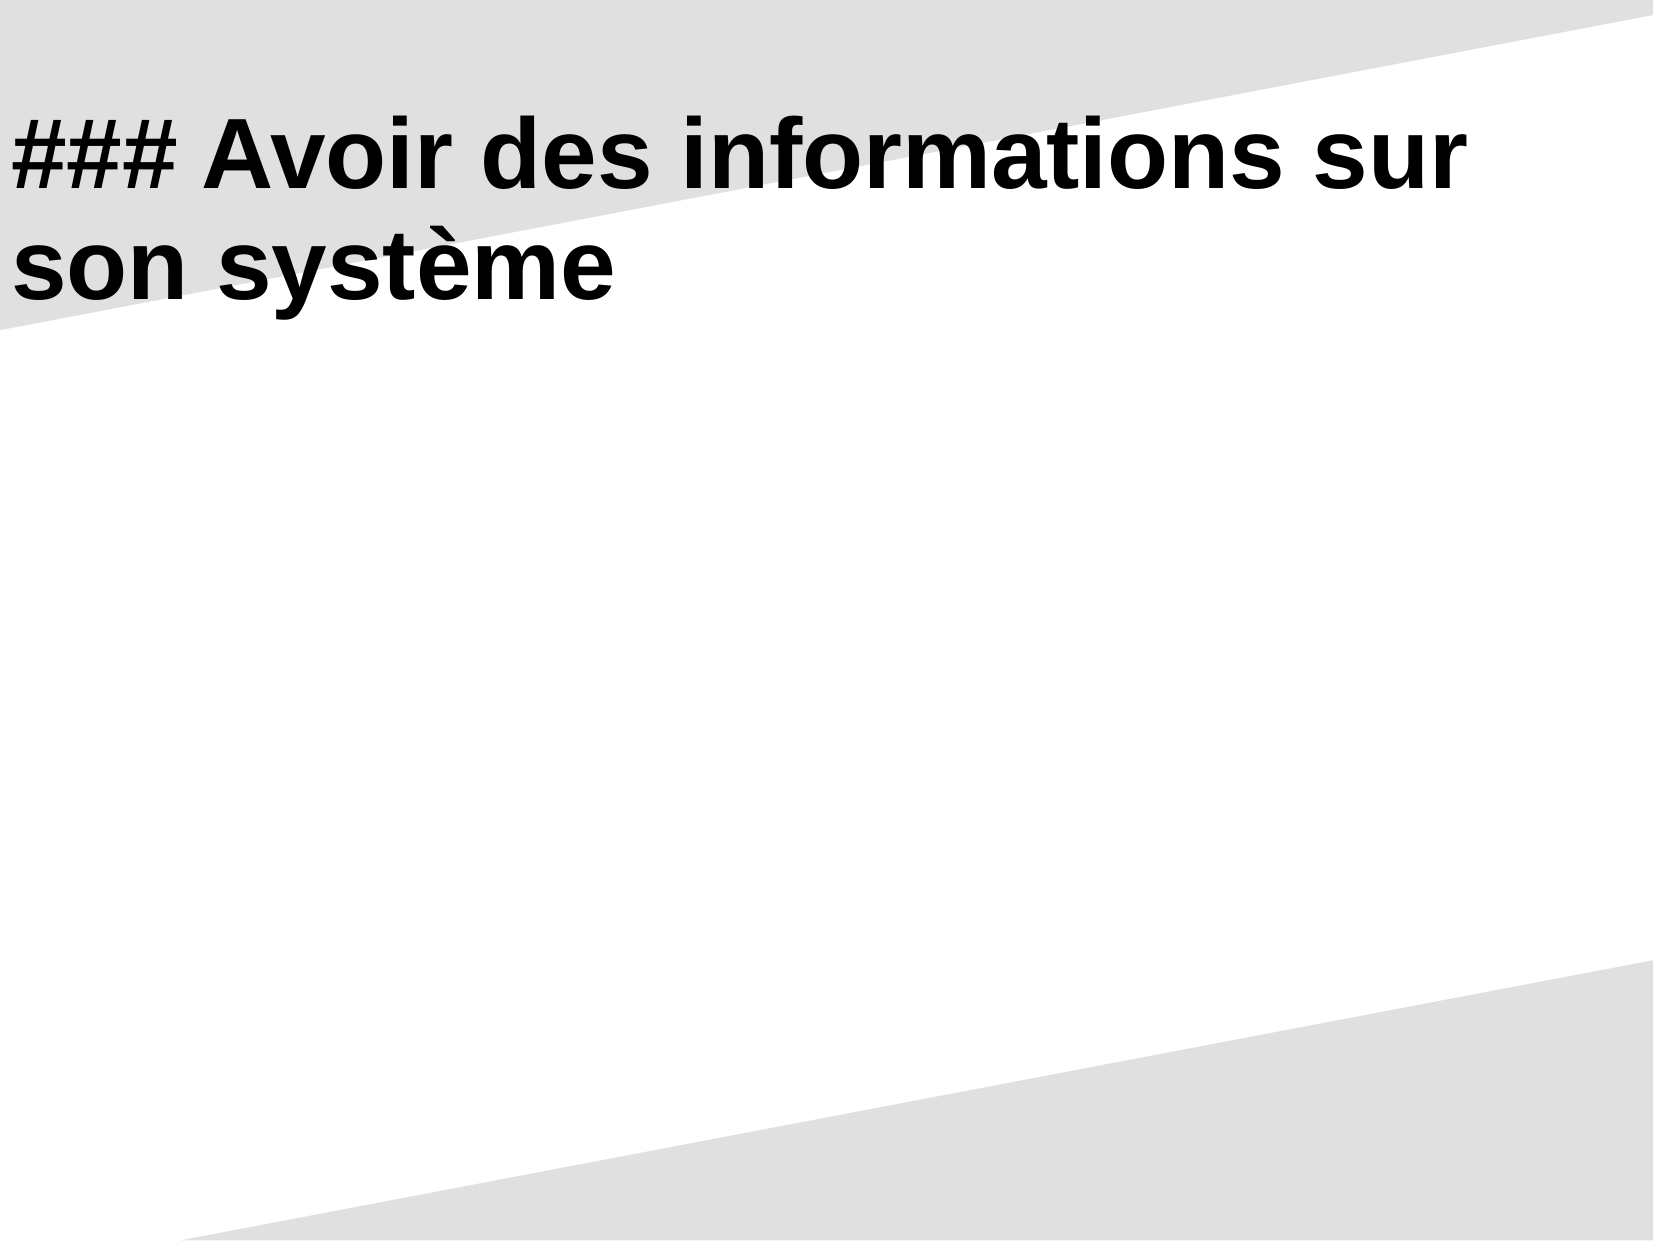

# ### Avoir des informations sur son système